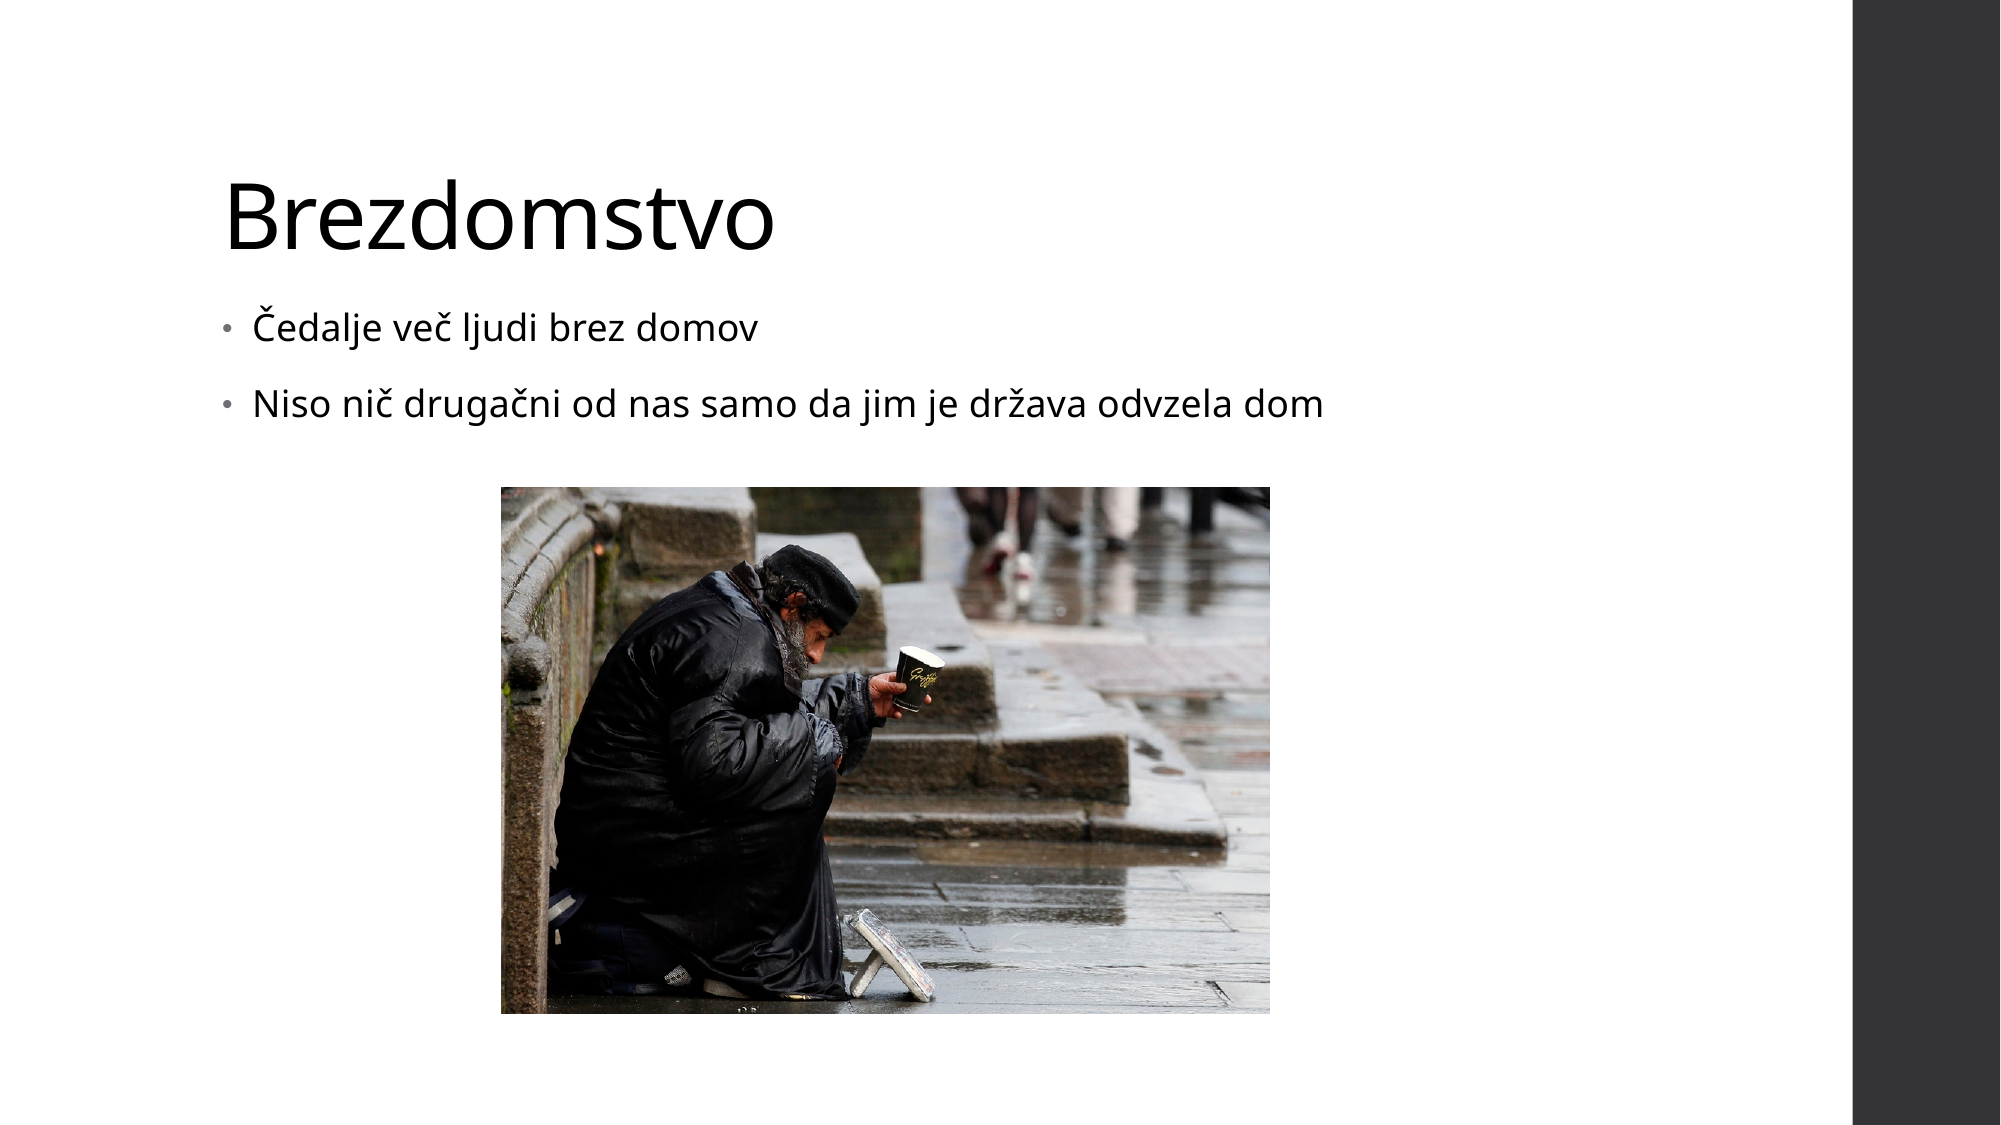

# Brezdomstvo
Čedalje več ljudi brez domov
Niso nič drugačni od nas samo da jim je država odvzela dom